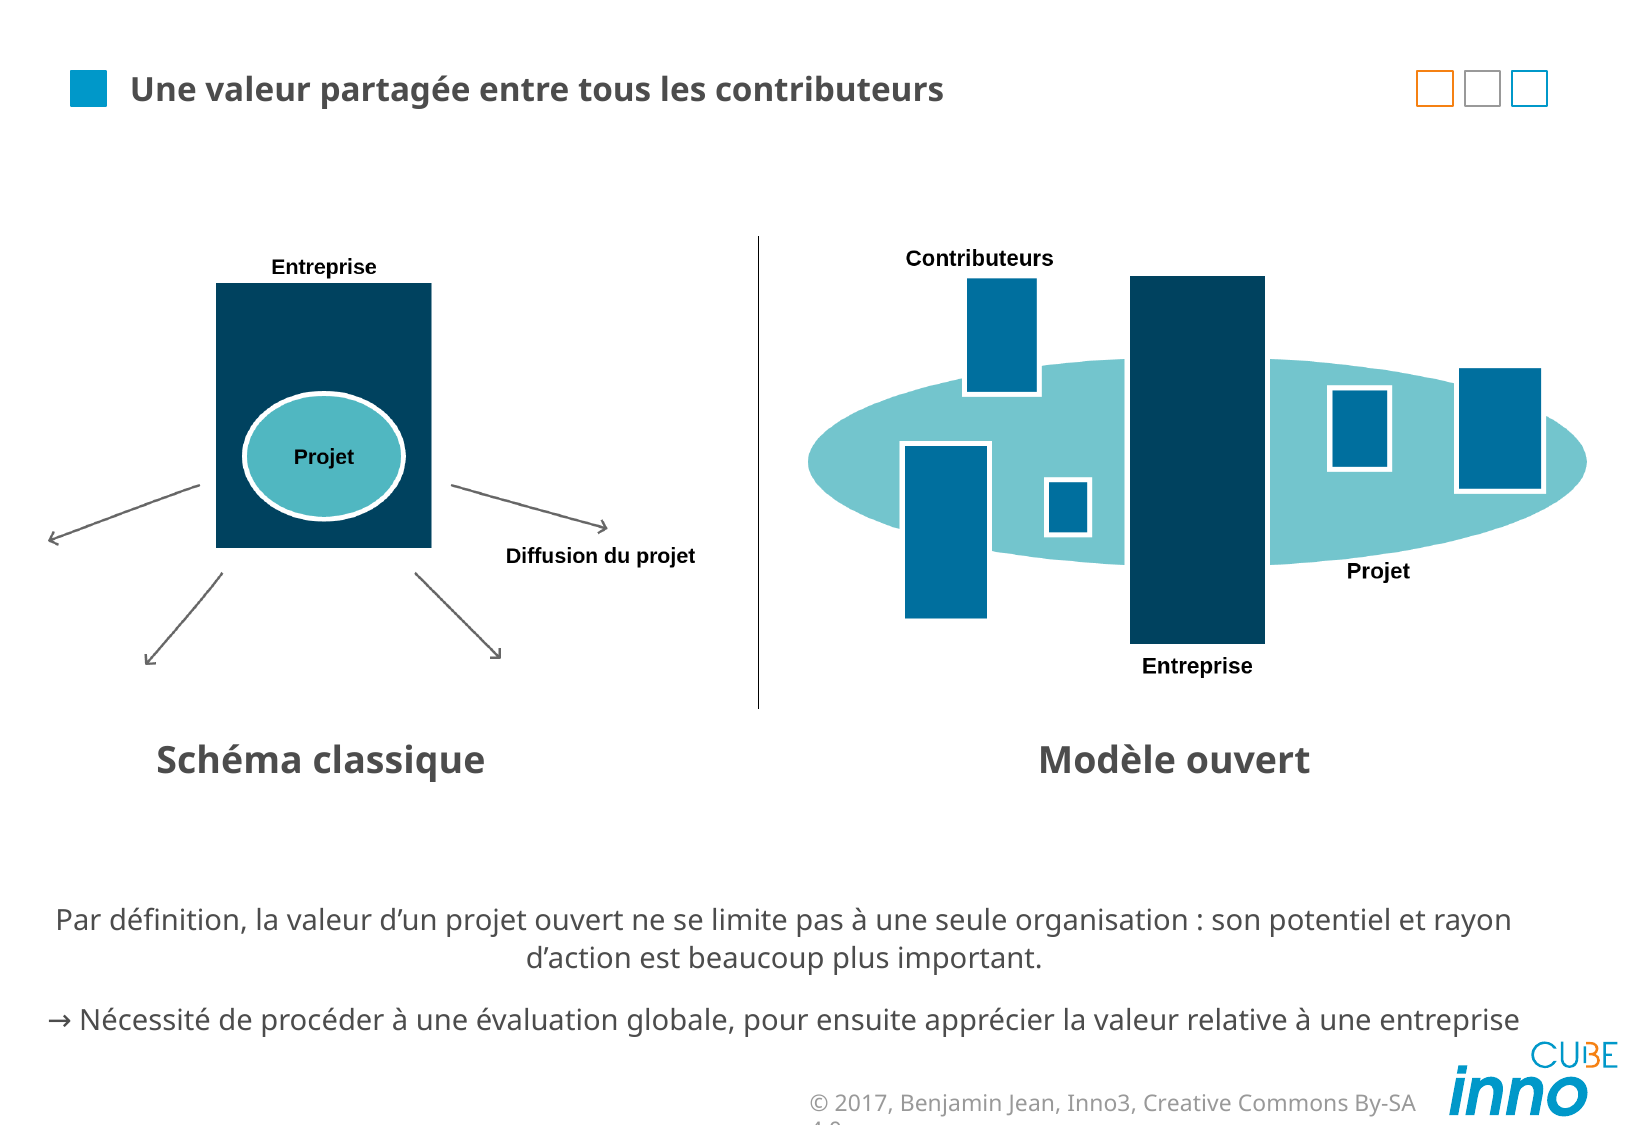

# Une valeur partagée entre tous les contributeurs
Schéma classique				 Modèle ouvert
Par définition, la valeur d’un projet ouvert ne se limite pas à une seule organisation : son potentiel et rayon d’action est beaucoup plus important.
→ Nécessité de procéder à une évaluation globale, pour ensuite apprécier la valeur relative à une entreprise